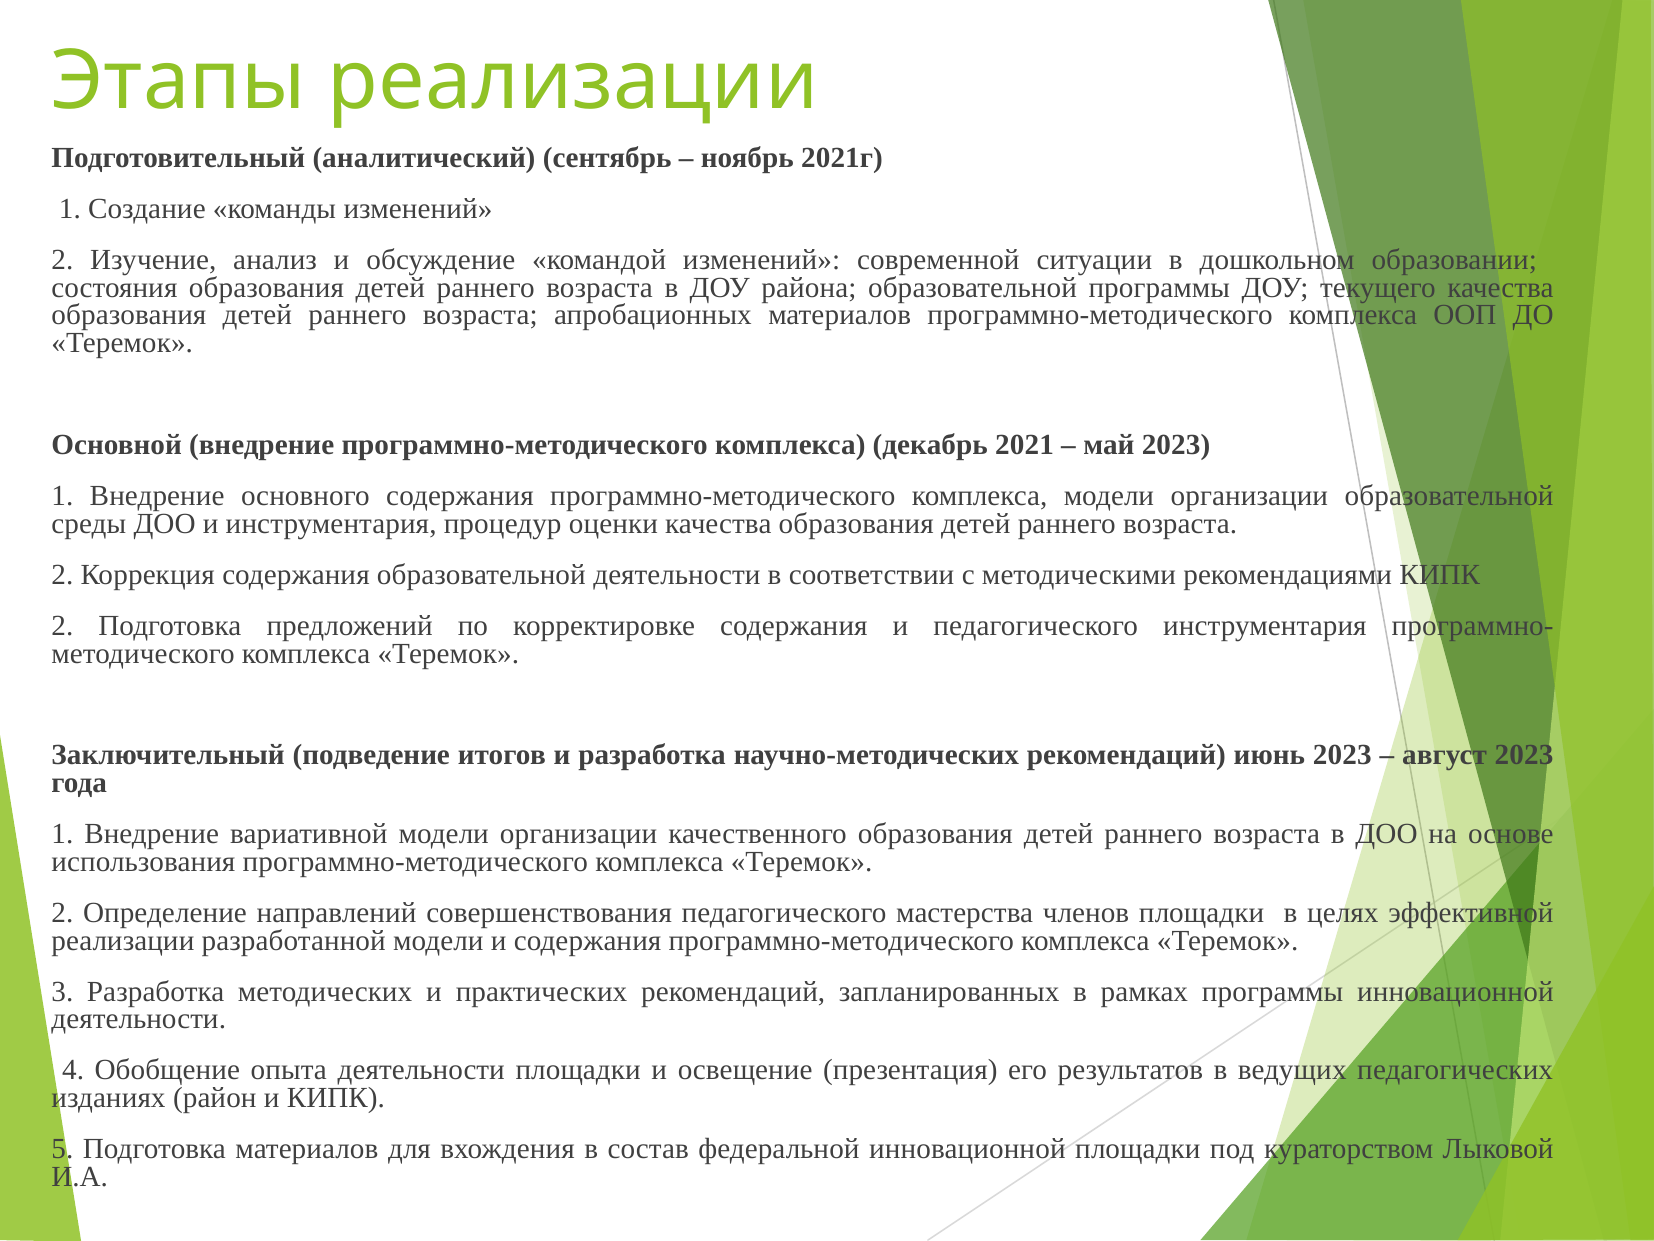

# Этапы реализации
Подготовительный (аналитический) (сентябрь – ноябрь 2021г)
 1. Создание «команды изменений»
2. Изучение, анализ и обсуждение «командой изменений»: современной ситуации в дошкольном образовании; состояния образования детей раннего возраста в ДОУ района; образовательной программы ДОУ; текущего качества образования детей раннего возраста; апробационных материалов программно-методического комплекса ООП ДО «Теремок».
Основной (внедрение программно-методического комплекса) (декабрь 2021 – май 2023)
1. Внедрение основного содержания программно-методического комплекса, модели организации образовательной среды ДОО и инструментария, процедур оценки качества образования детей раннего возраста.
2. Коррекция содержания образовательной деятельности в соответствии с методическими рекомендациями КИПК
2. Подготовка предложений по корректировке содержания и педагогического инструментария программно-методического комплекса «Теремок».
Заключительный (подведение итогов и разработка научно-методических рекомендаций) июнь 2023 – август 2023 года
1. Внедрение вариативной модели организации качественного образования детей раннего возраста в ДОО на основе использования программно-методического комплекса «Теремок».
2. Определение направлений совершенствования педагогического мастерства членов площадки в целях эффективной реализации разработанной модели и содержания программно-методического комплекса «Теремок».
3. Разработка методических и практических рекомендаций, запланированных в рамках программы инновационной деятельности.
 4. Обобщение опыта деятельности площадки и освещение (презентация) его результатов в ведущих педагогических изданиях (район и КИПК).
5. Подготовка материалов для вхождения в состав федеральной инновационной площадки под кураторством Лыковой И.А.